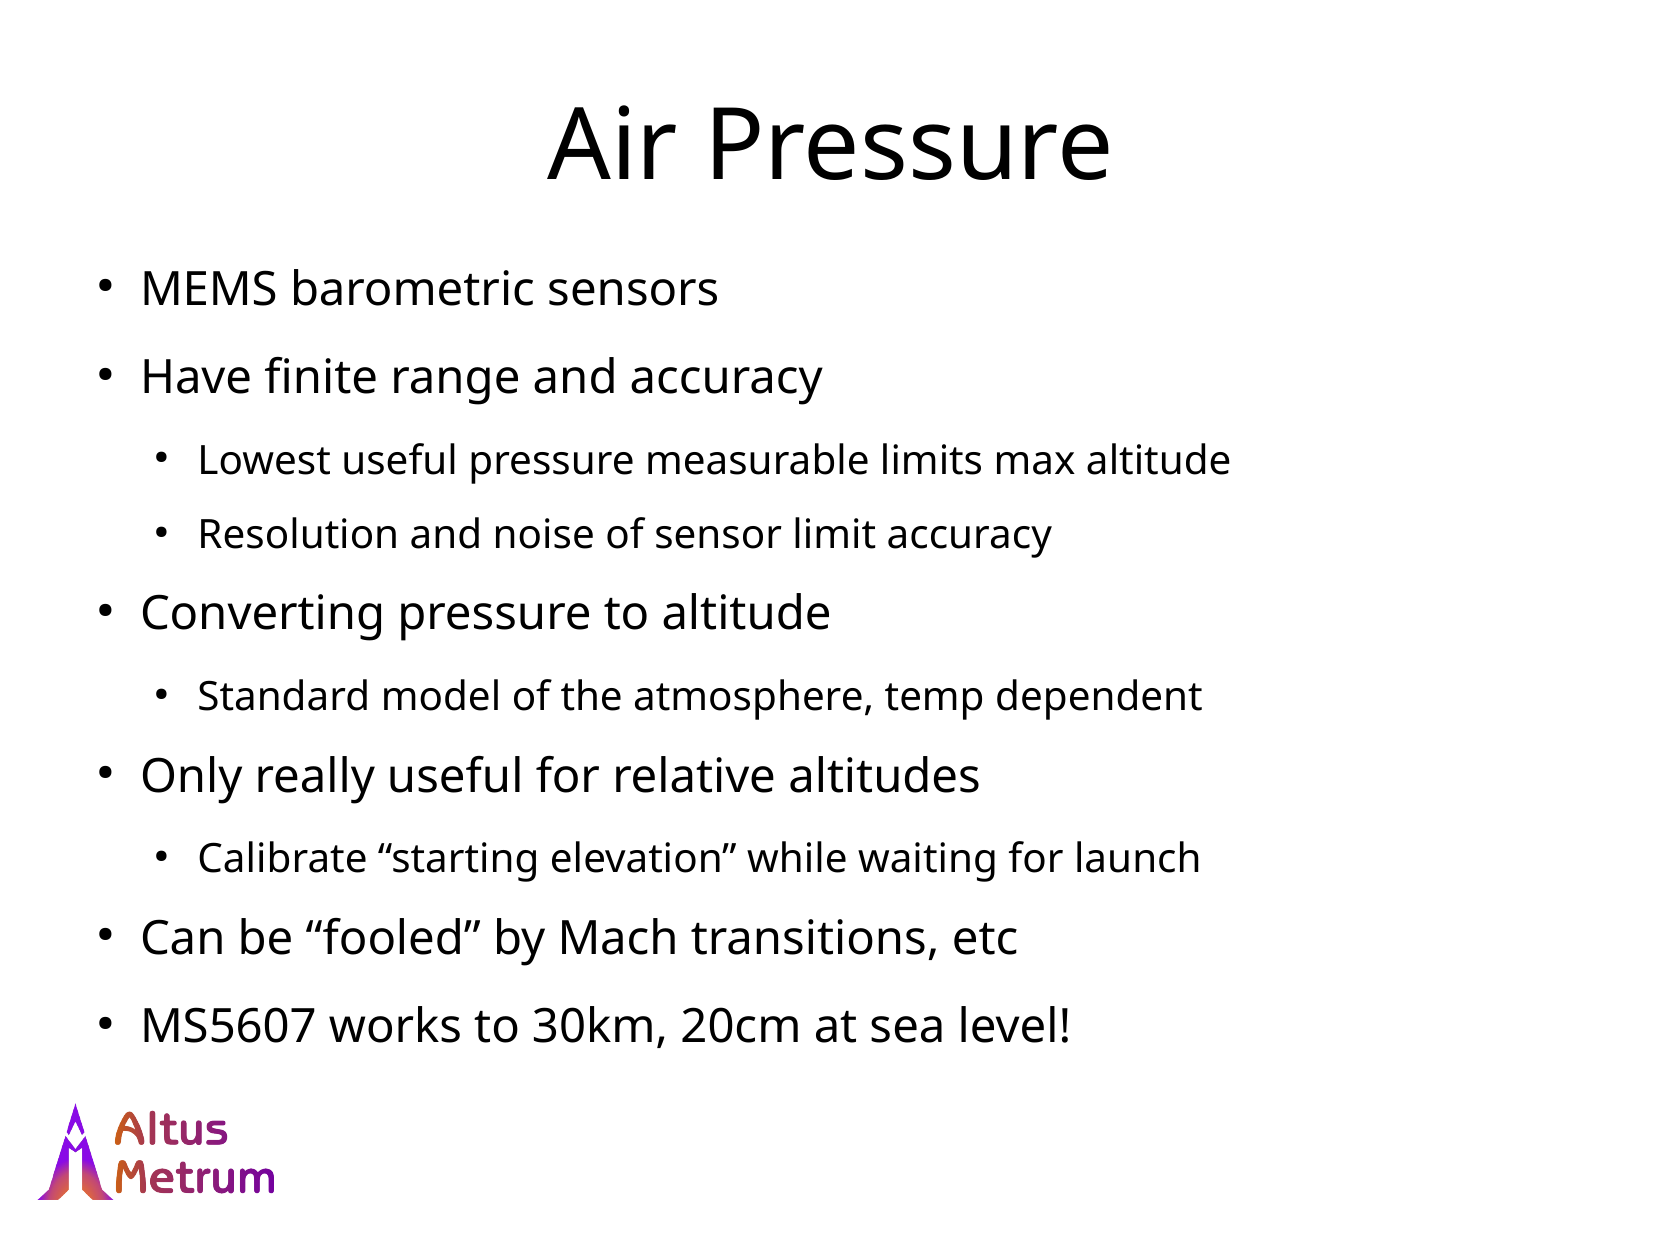

# Air Pressure
MEMS barometric sensors
Have finite range and accuracy
Lowest useful pressure measurable limits max altitude
Resolution and noise of sensor limit accuracy
Converting pressure to altitude
Standard model of the atmosphere, temp dependent
Only really useful for relative altitudes
Calibrate “starting elevation” while waiting for launch
Can be “fooled” by Mach transitions, etc
MS5607 works to 30km, 20cm at sea level!